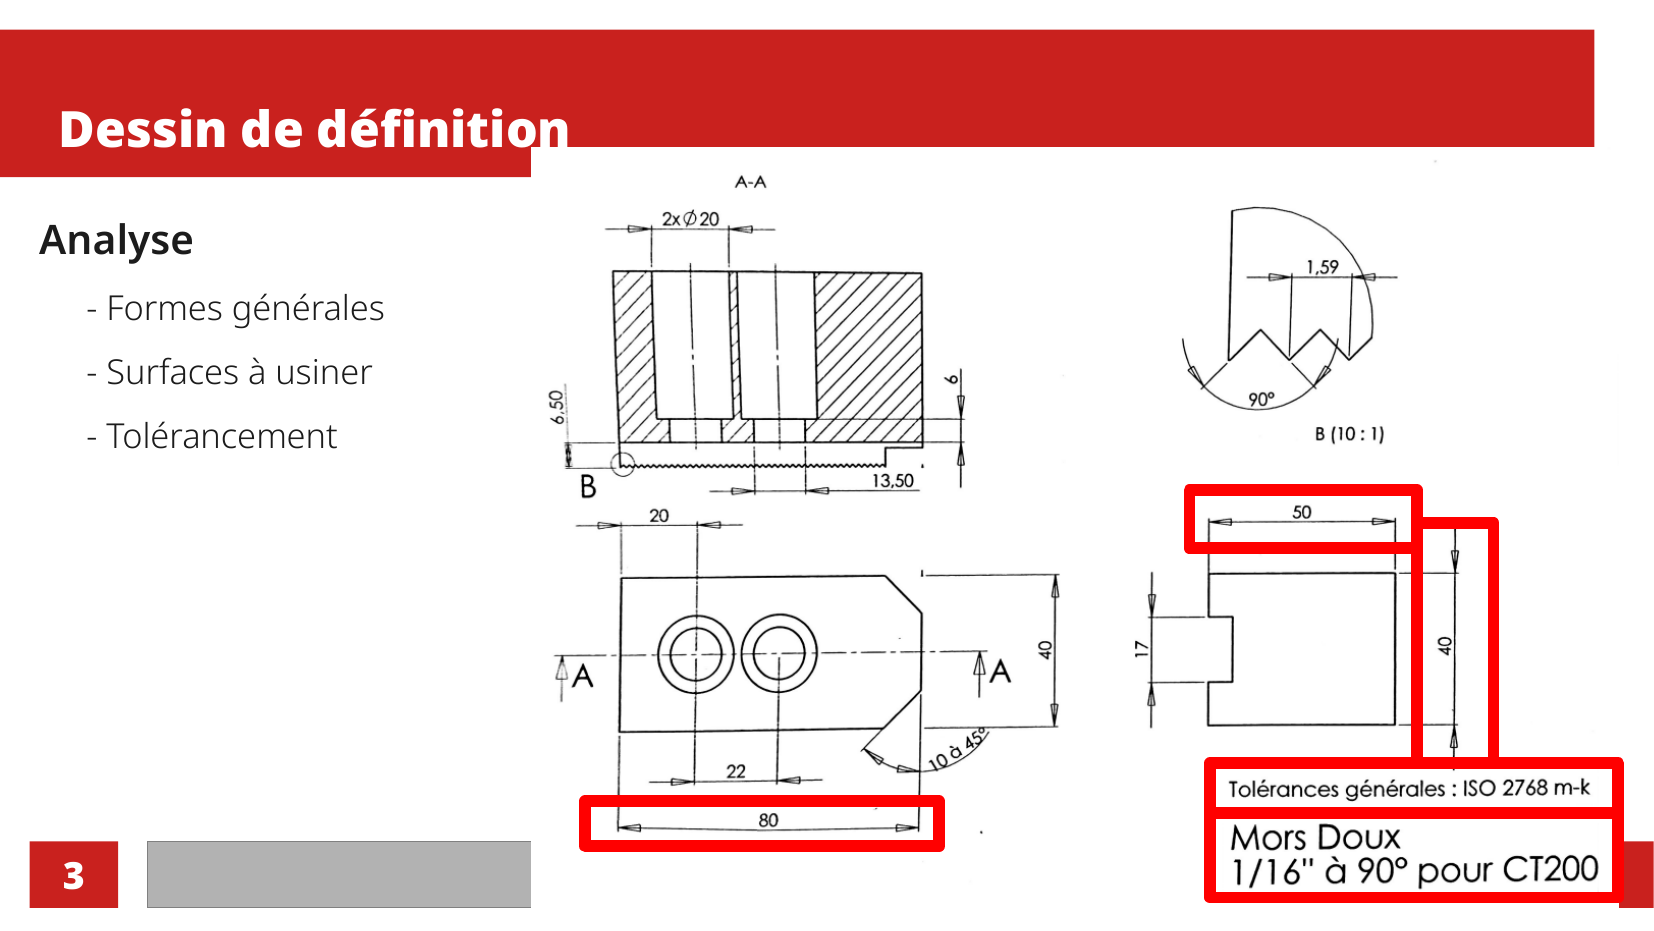

# Dessin de définition
Analyse
- Formes générales
- Surfaces à usiner
- Tolérancement
3